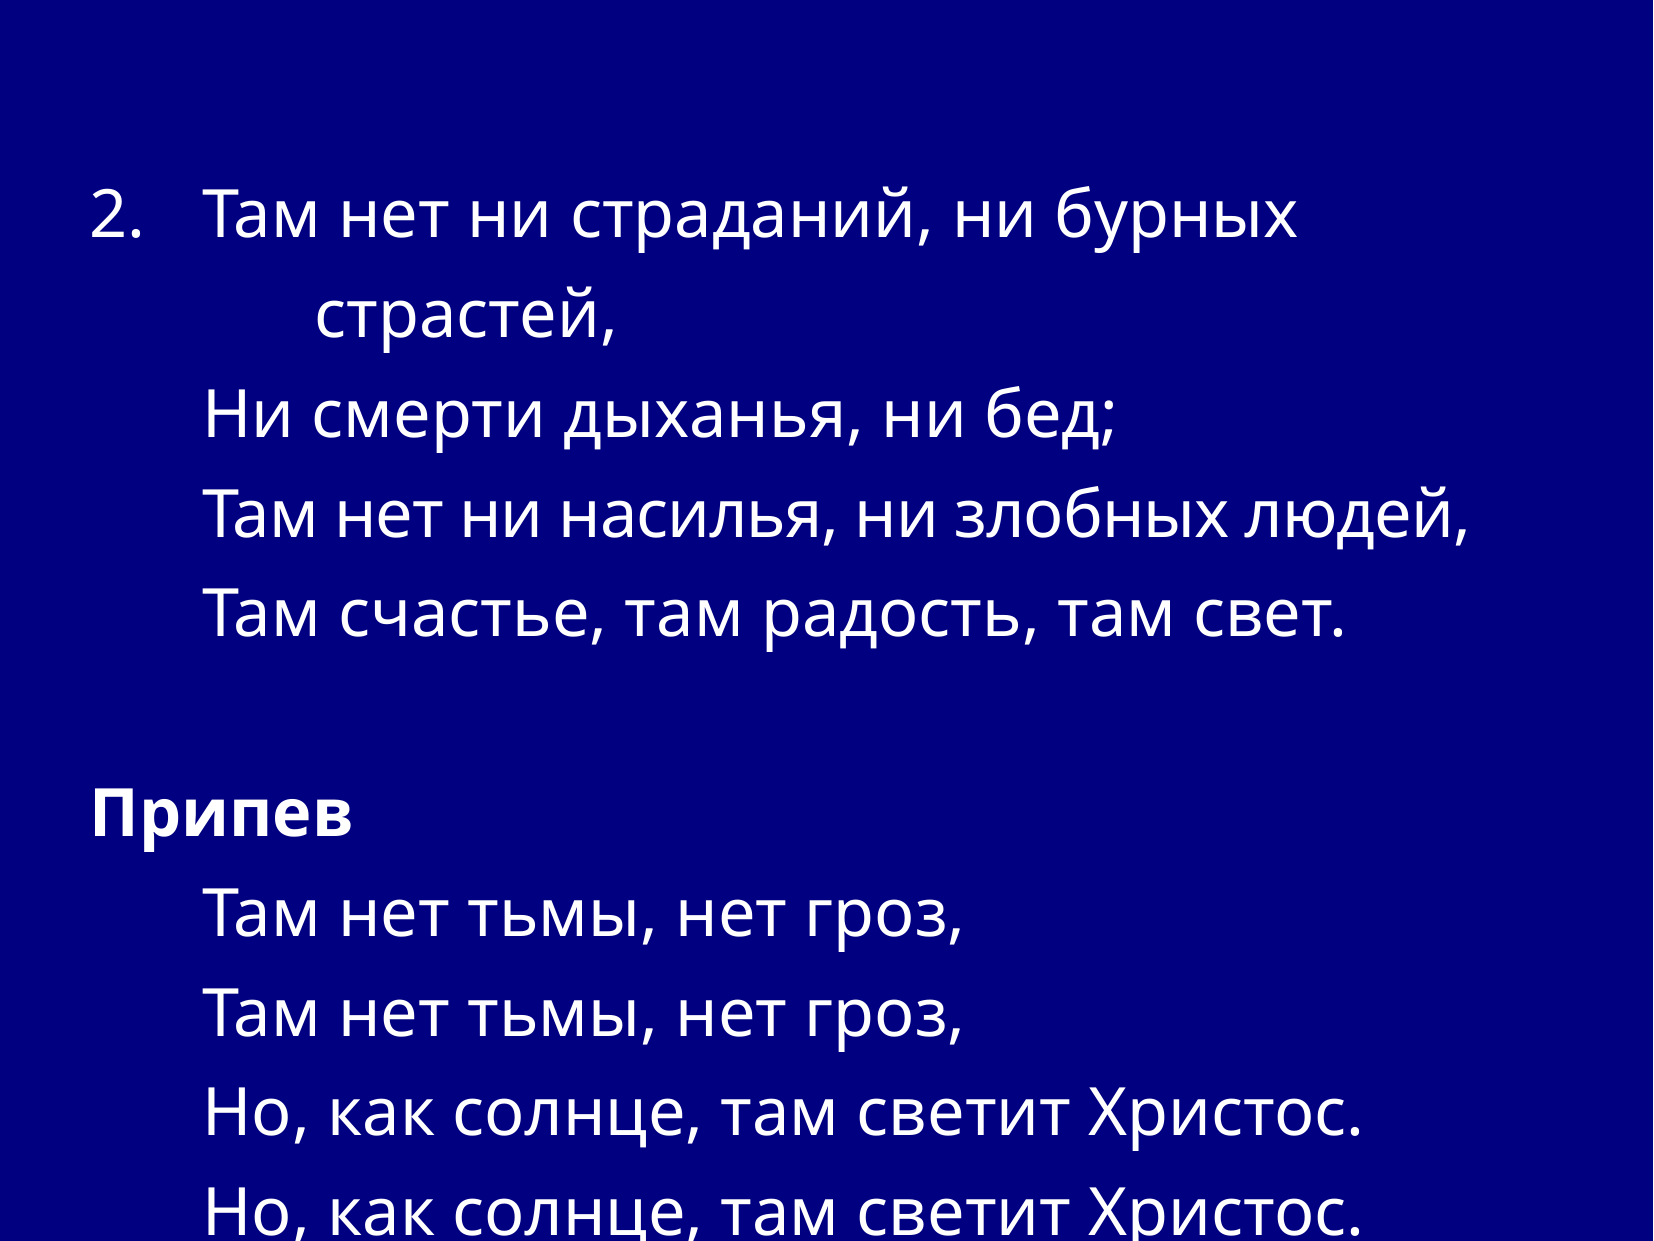

2.	Там нет ни страданий, ни бурных
		страстей,
	Ни смерти дыханья, ни бед;
	Там нет ни насилья, ни злобных людей,
	Там счастье, там радость, там свет.
Припев
	Там нет тьмы, нет гроз,
	Там нет тьмы, нет гроз,
	Но, как солнце, там светит Христос.
	Но, как солнце, там светит Христос.